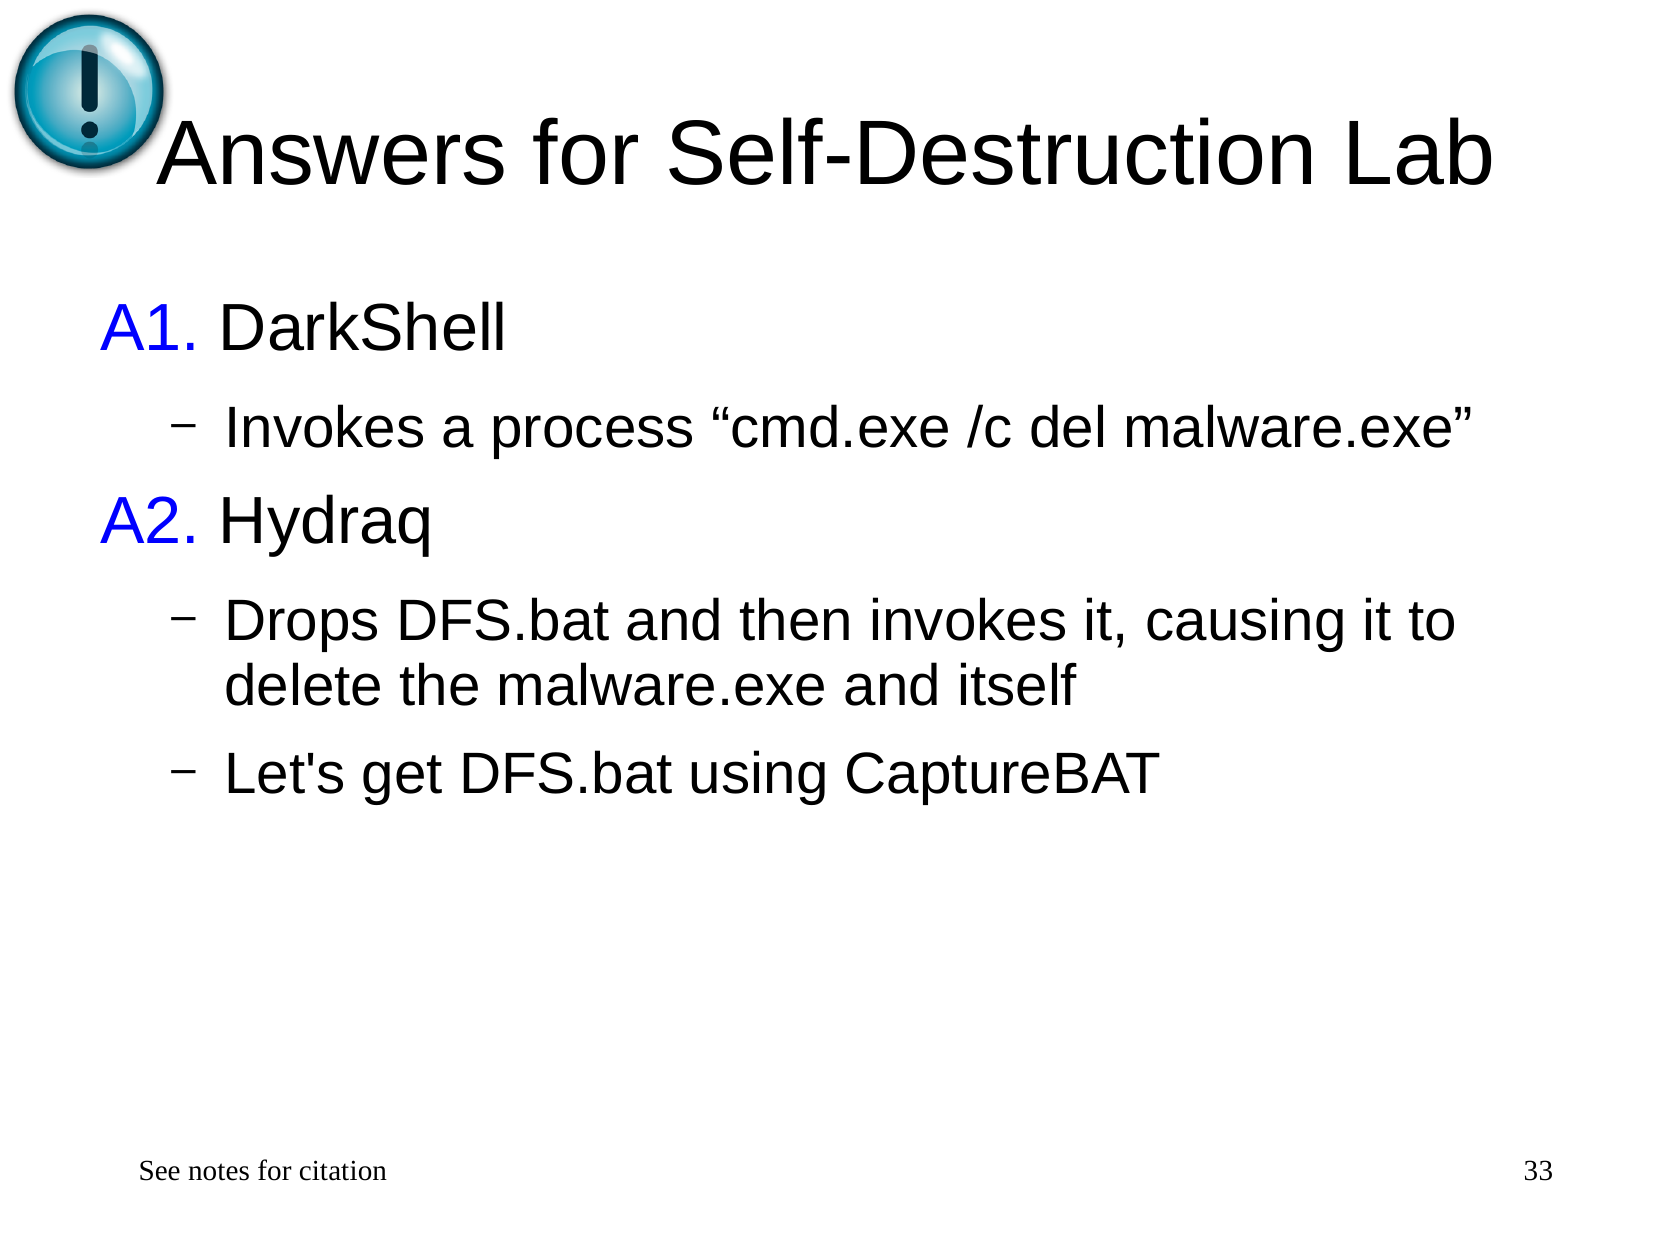

# Answers for Self-Destruction Lab
 DarkShell
Invokes a process “cmd.exe /c del malware.exe”
 Hydraq
Drops DFS.bat and then invokes it, causing it to delete the malware.exe and itself
Let's get DFS.bat using CaptureBAT
See notes for citation
33